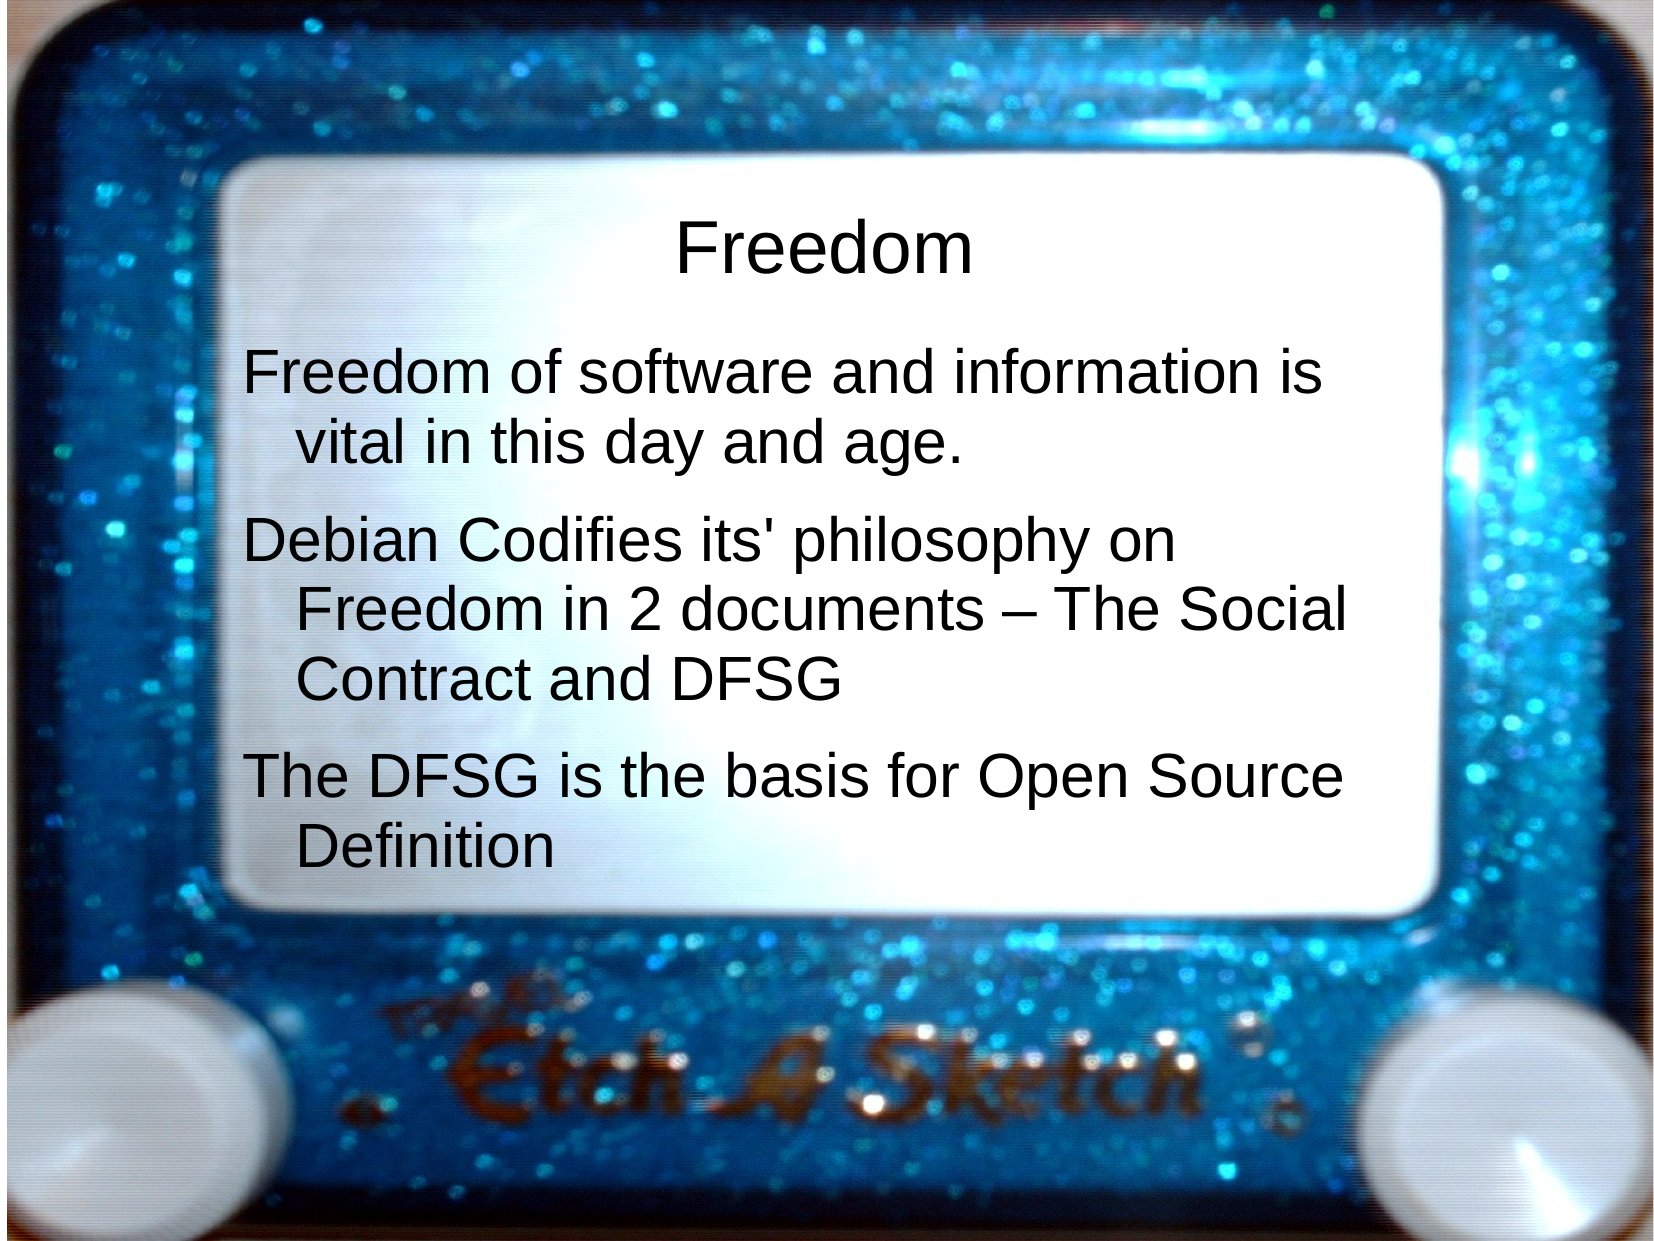

# Freedom
Freedom of software and information is vital in this day and age.
Debian Codifies its' philosophy on Freedom in 2 documents – The Social Contract and DFSG
The DFSG is the basis for Open Source Definition